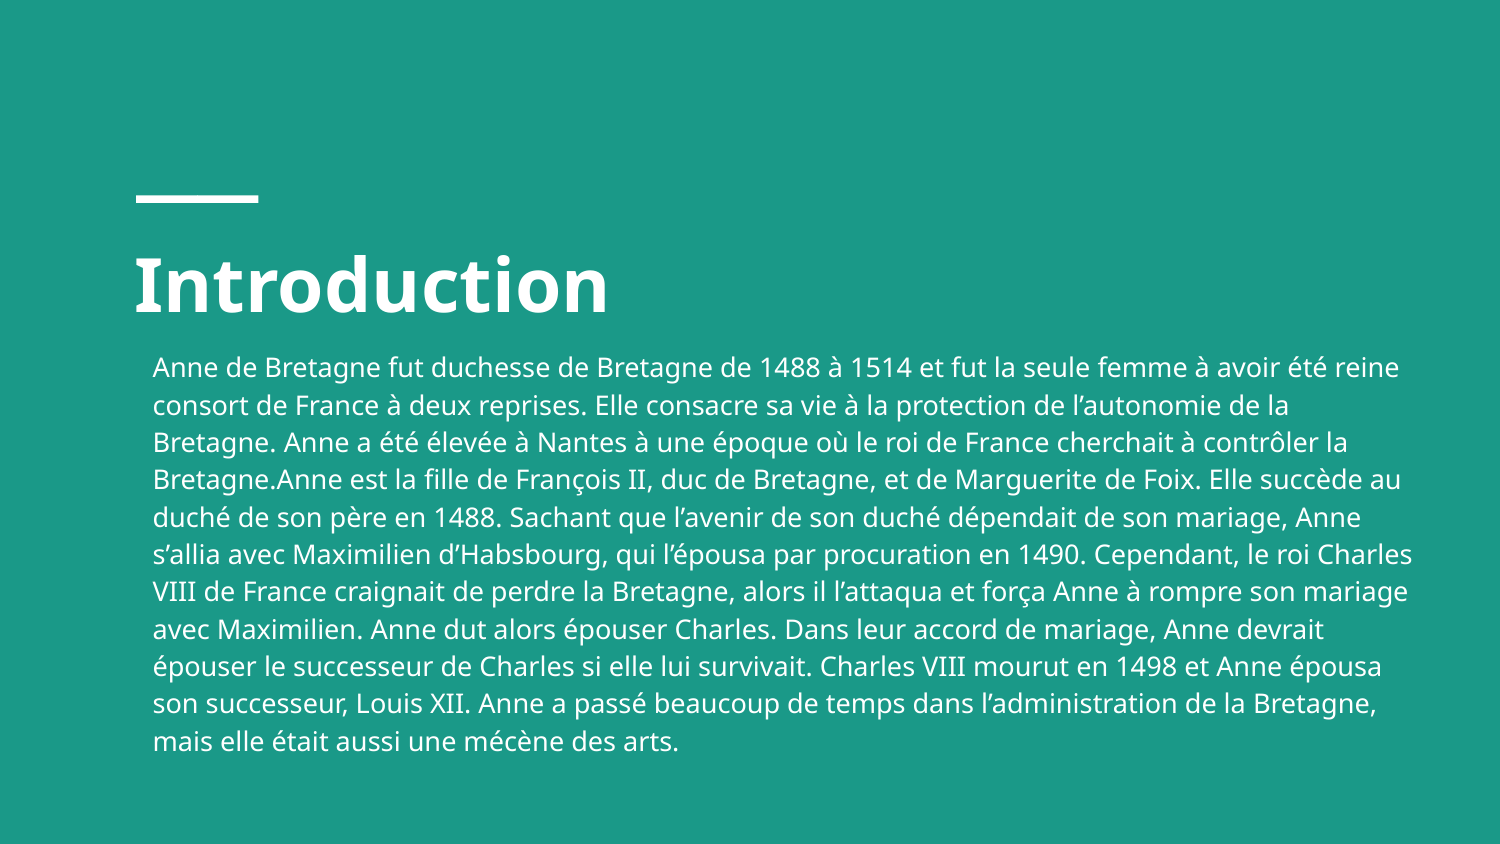

# Introduction
Anne de Bretagne fut duchesse de Bretagne de 1488 à 1514 et fut la seule femme à avoir été reine consort de France à deux reprises. Elle consacre sa vie à la protection de l’autonomie de la Bretagne. Anne a été élevée à Nantes à une époque où le roi de France cherchait à contrôler la Bretagne.Anne est la fille de François II, duc de Bretagne, et de Marguerite de Foix. Elle succède au duché de son père en 1488. Sachant que l’avenir de son duché dépendait de son mariage, Anne s’allia avec Maximilien d’Habsbourg, qui l’épousa par procuration en 1490. Cependant, le roi Charles VIII de France craignait de perdre la Bretagne, alors il l’attaqua et força Anne à rompre son mariage avec Maximilien. Anne dut alors épouser Charles. Dans leur accord de mariage, Anne devrait épouser le successeur de Charles si elle lui survivait. Charles VIII mourut en 1498 et Anne épousa son successeur, Louis XII. Anne a passé beaucoup de temps dans l’administration de la Bretagne, mais elle était aussi une mécène des arts.